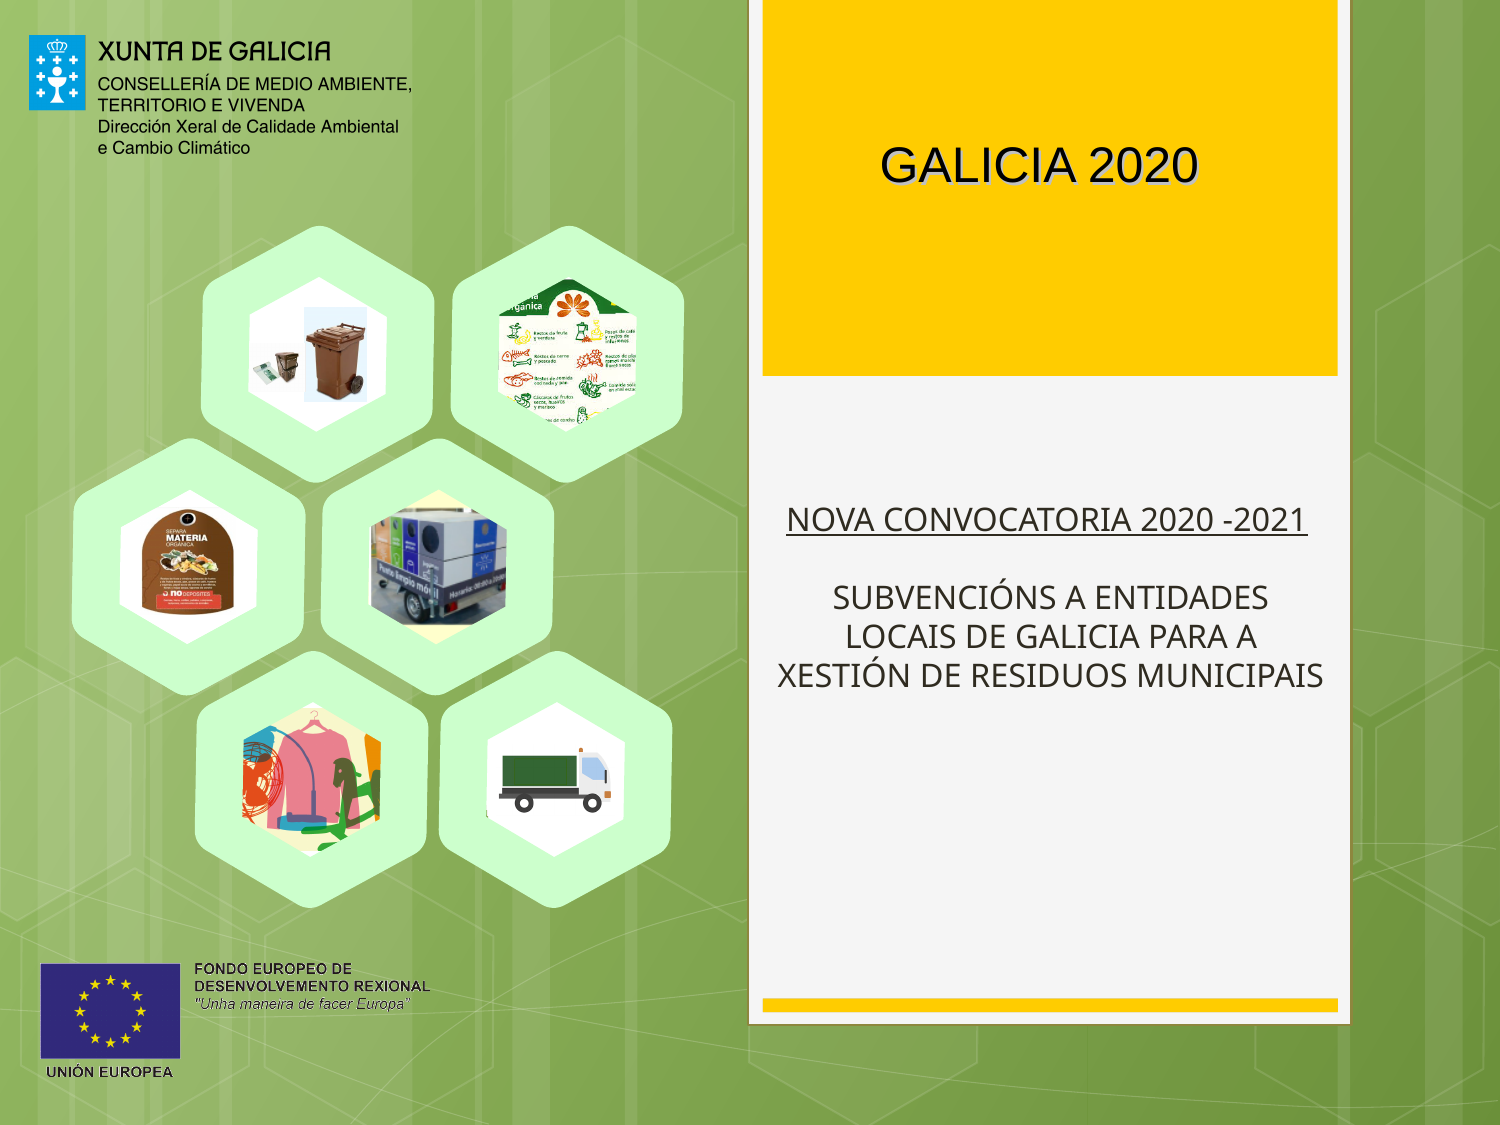

GALICIA 2020
# NOVA CONVOCATORIA 2020 -2021 SUBVENCIÓNS A ENTIDADES LOCAIS DE GALICIA PARA A XESTIÓN DE RESIDUOS MUNICIPAIS